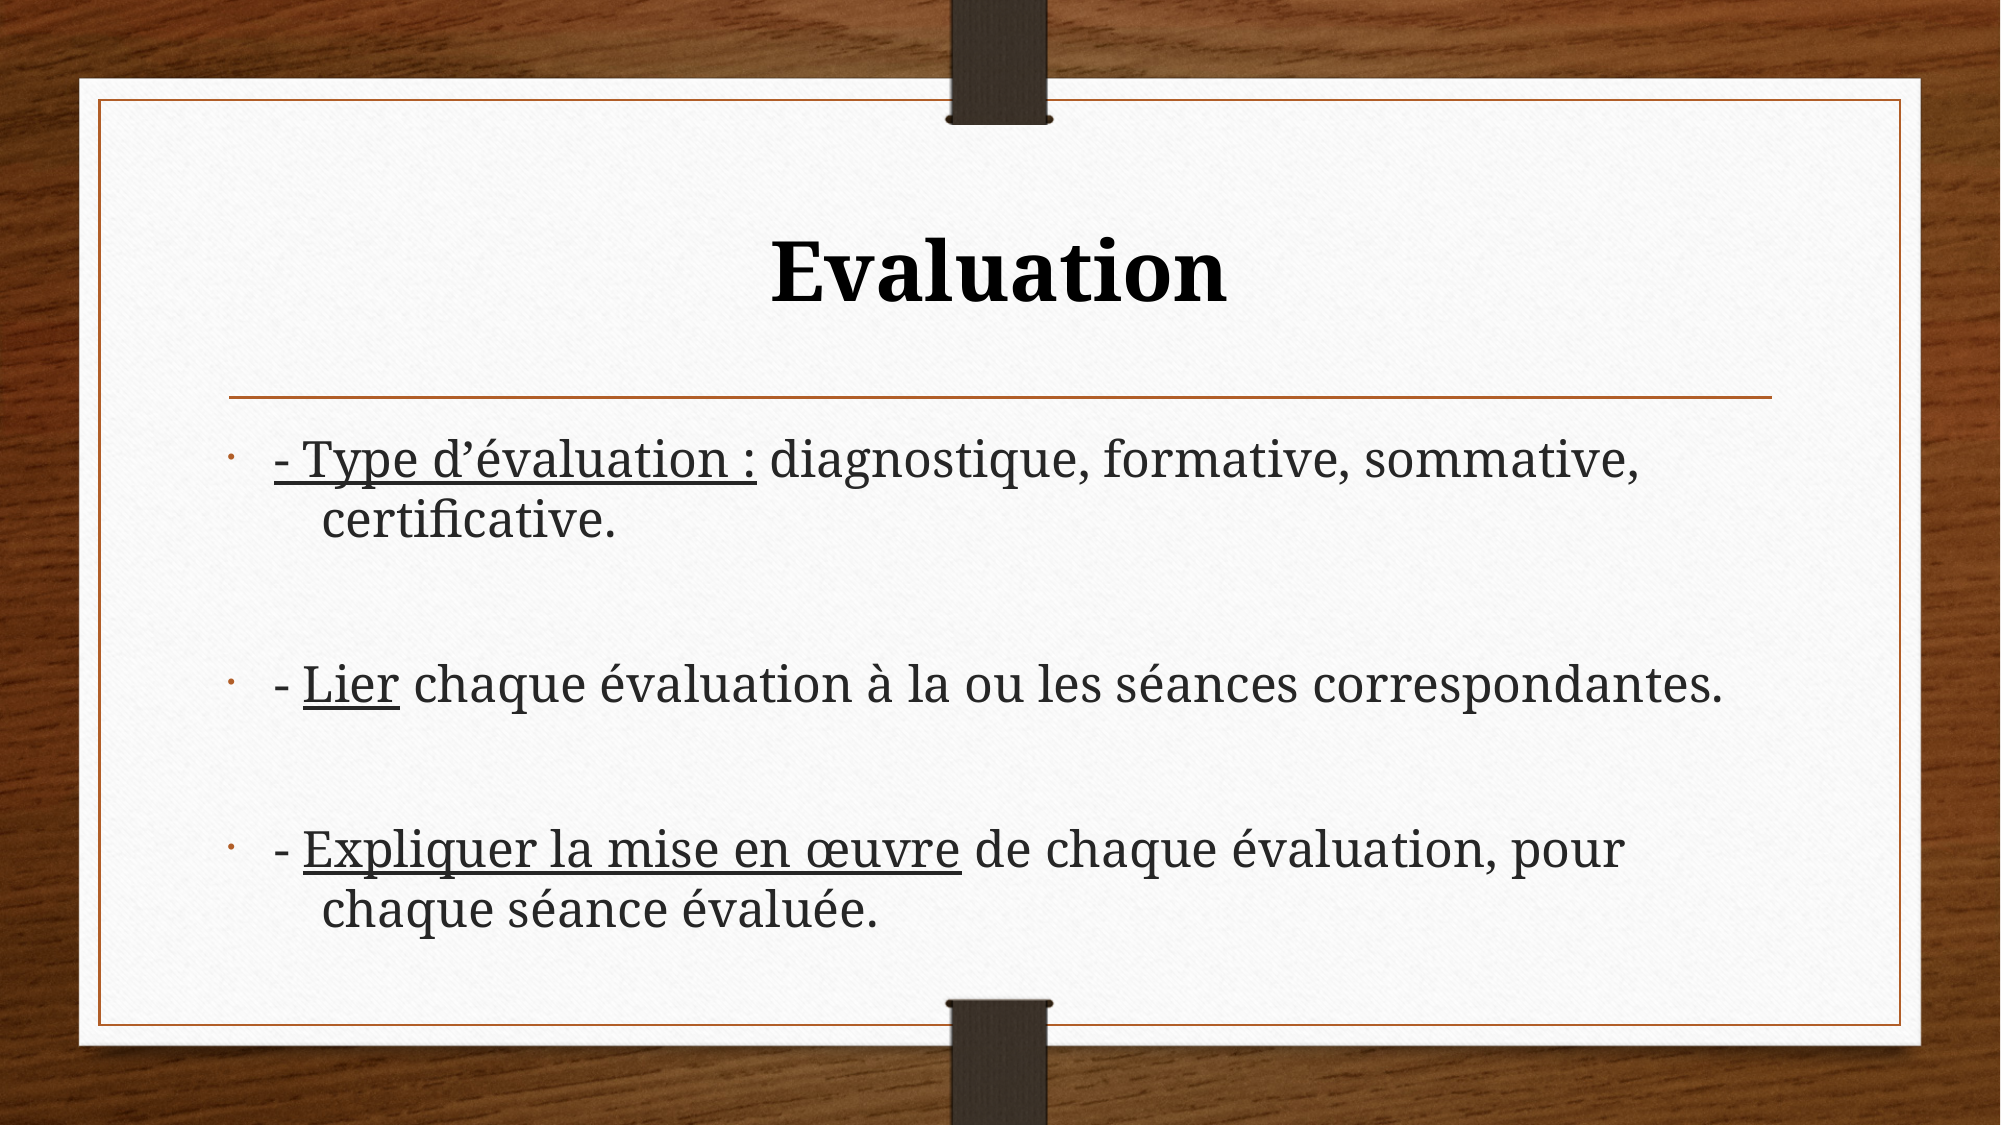

# Evaluation
- Type d’évaluation : diagnostique, formative, sommative, certificative.
- Lier chaque évaluation à la ou les séances correspondantes.
- Expliquer la mise en œuvre de chaque évaluation, pour chaque séance évaluée.